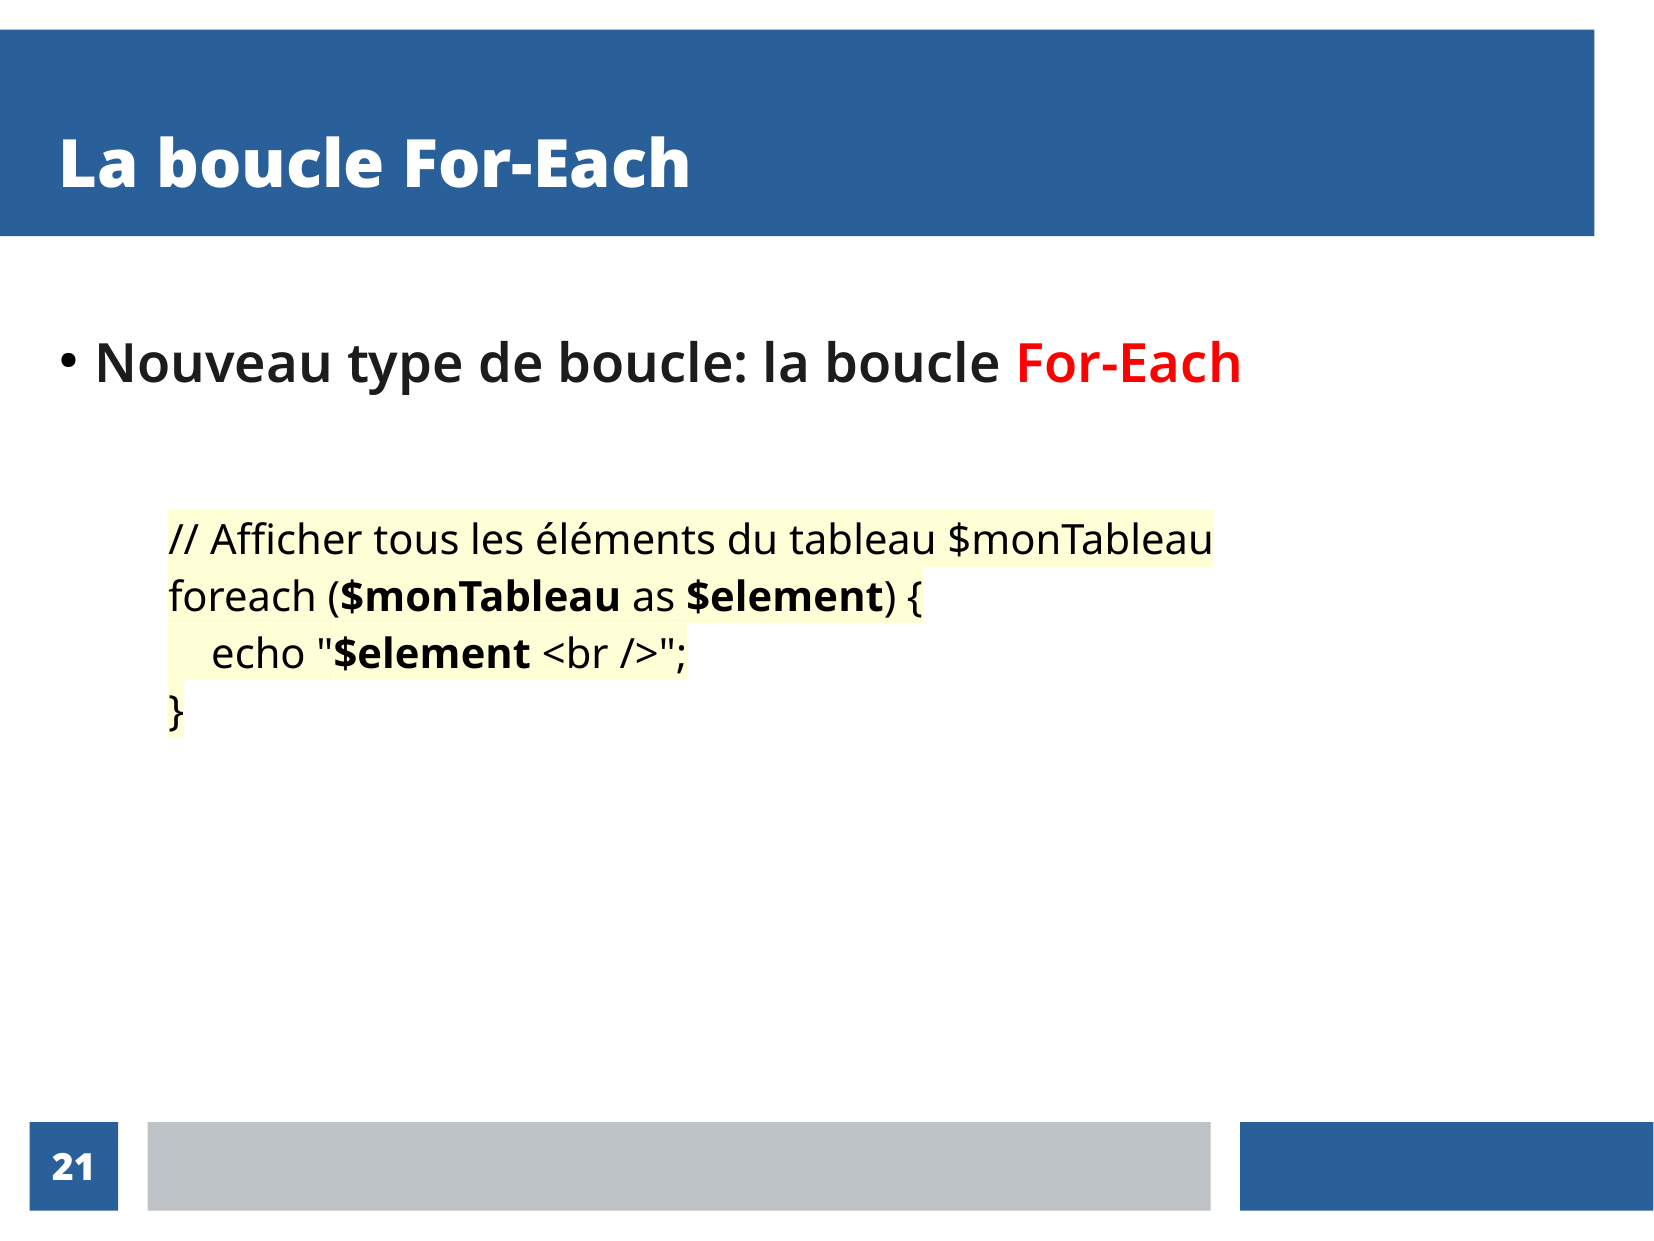

# La boucle For-Each
Nouveau type de boucle: la boucle For-Each
// Afficher tous les éléments du tableau $monTableau
foreach ($monTableau as $element) {
 echo "$element <br />";
}
21